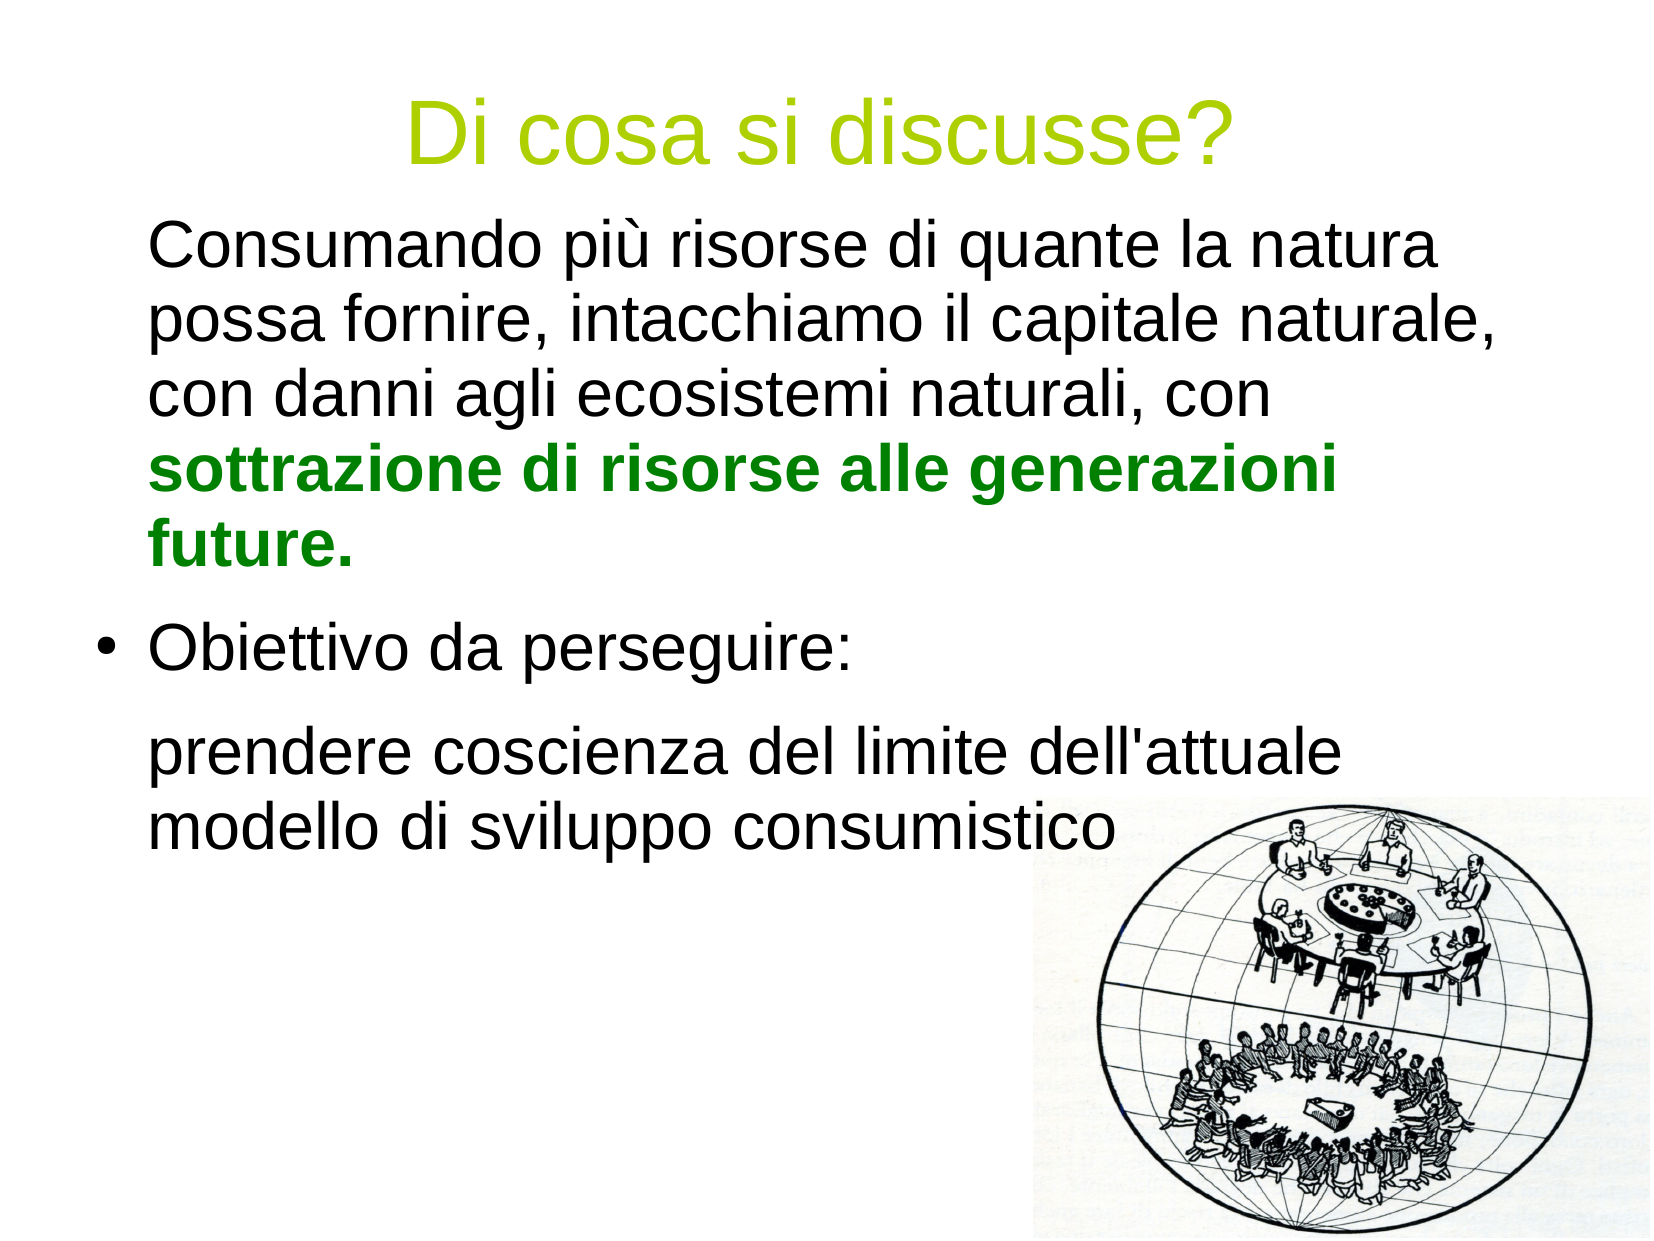

# Di cosa si discusse?
Consumando più risorse di quante la natura possa fornire, intacchiamo il capitale naturale, con danni agli ecosistemi naturali, con sottrazione di risorse alle generazioni future.
Obiettivo da perseguire:
prendere coscienza del limite dell'attuale modello di sviluppo consumistico